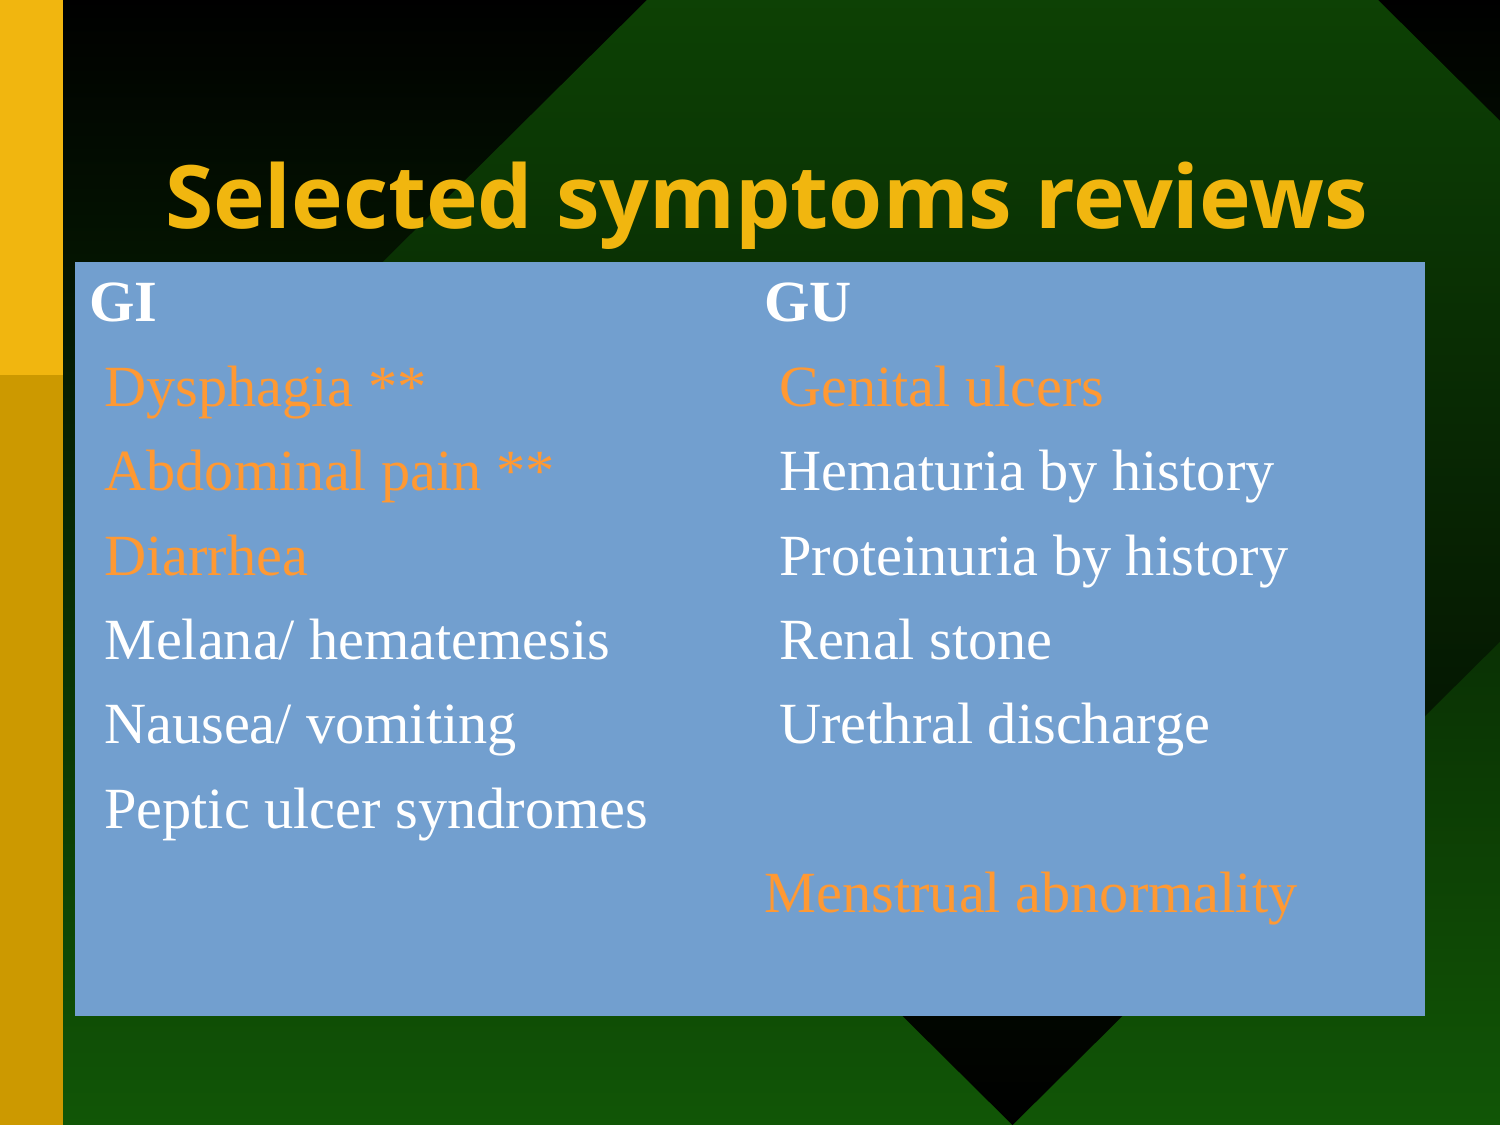

# Selected symptoms reviews
| GI | GU |
| --- | --- |
| Dysphagia \*\* | Genital ulcers |
| Abdominal pain \*\* | Hematuria by history |
| Diarrhea | Proteinuria by history |
| Melana/ hematemesis | Renal stone |
| Nausea/ vomiting | Urethral discharge |
| Peptic ulcer syndromes | |
| | Menstrual abnormality |
| | |